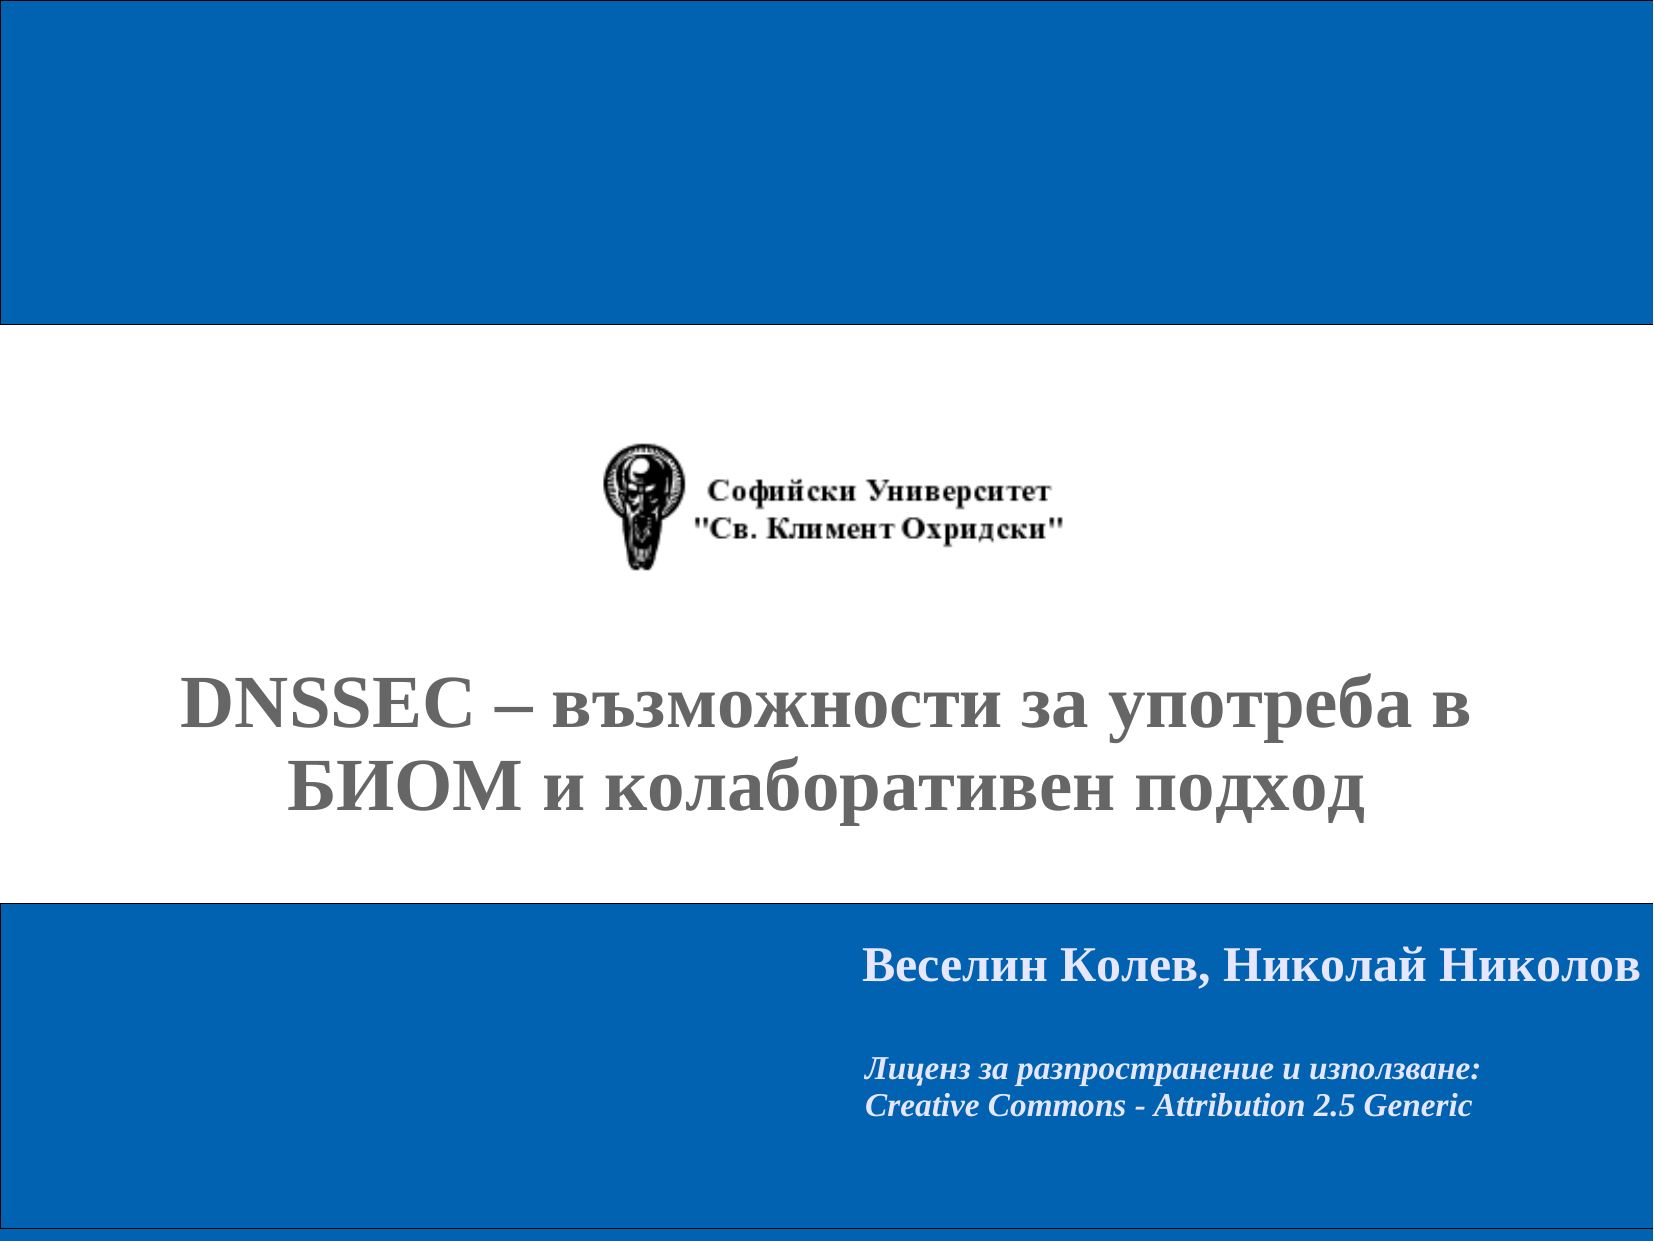

# DNSSEC – възможности за употреба в БИОМ и колаборативен подход
Веселин Колев, Николай Николов
Лиценз за разпространение и използване:
Creative Commons - Attribution 2.5 Generic